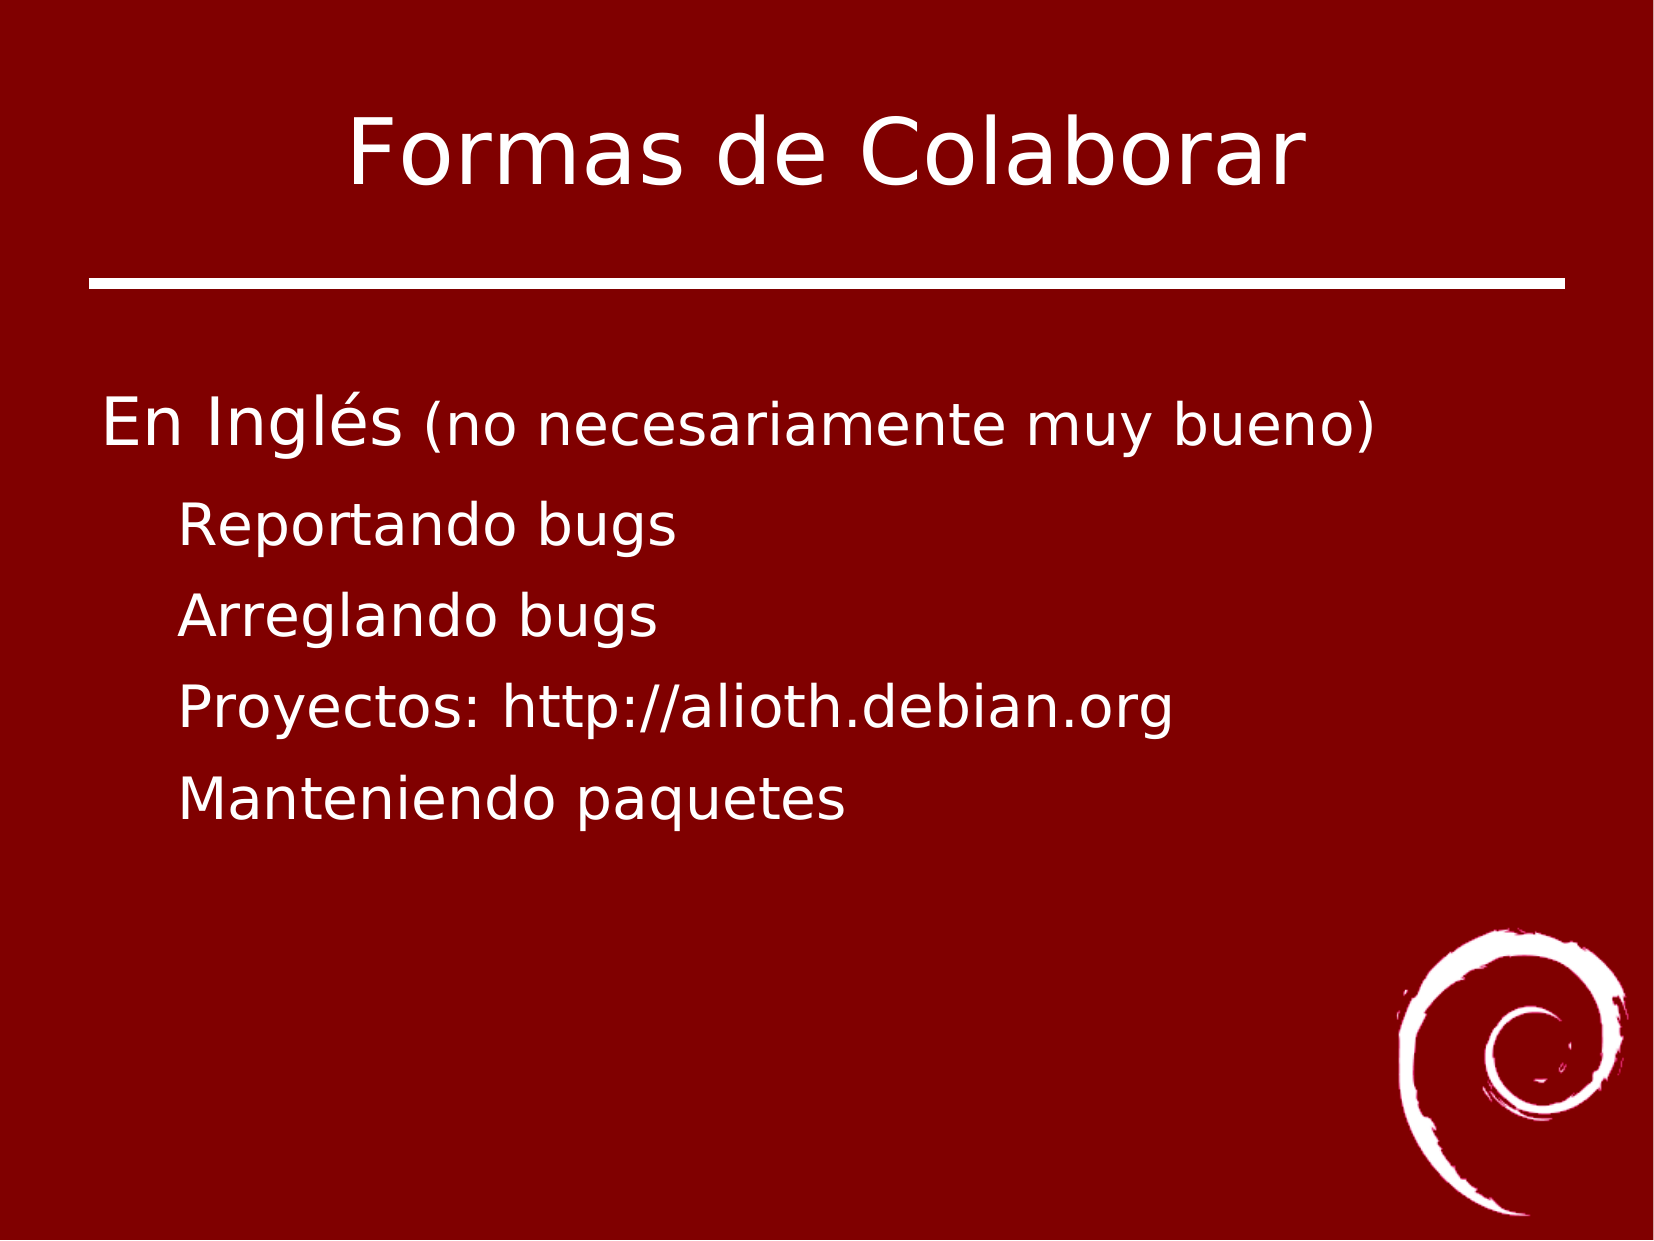

# Formas de Colaborar
En Inglés (no necesariamente muy bueno)
Reportando bugs
Arreglando bugs
Proyectos: http://alioth.debian.org
Manteniendo paquetes